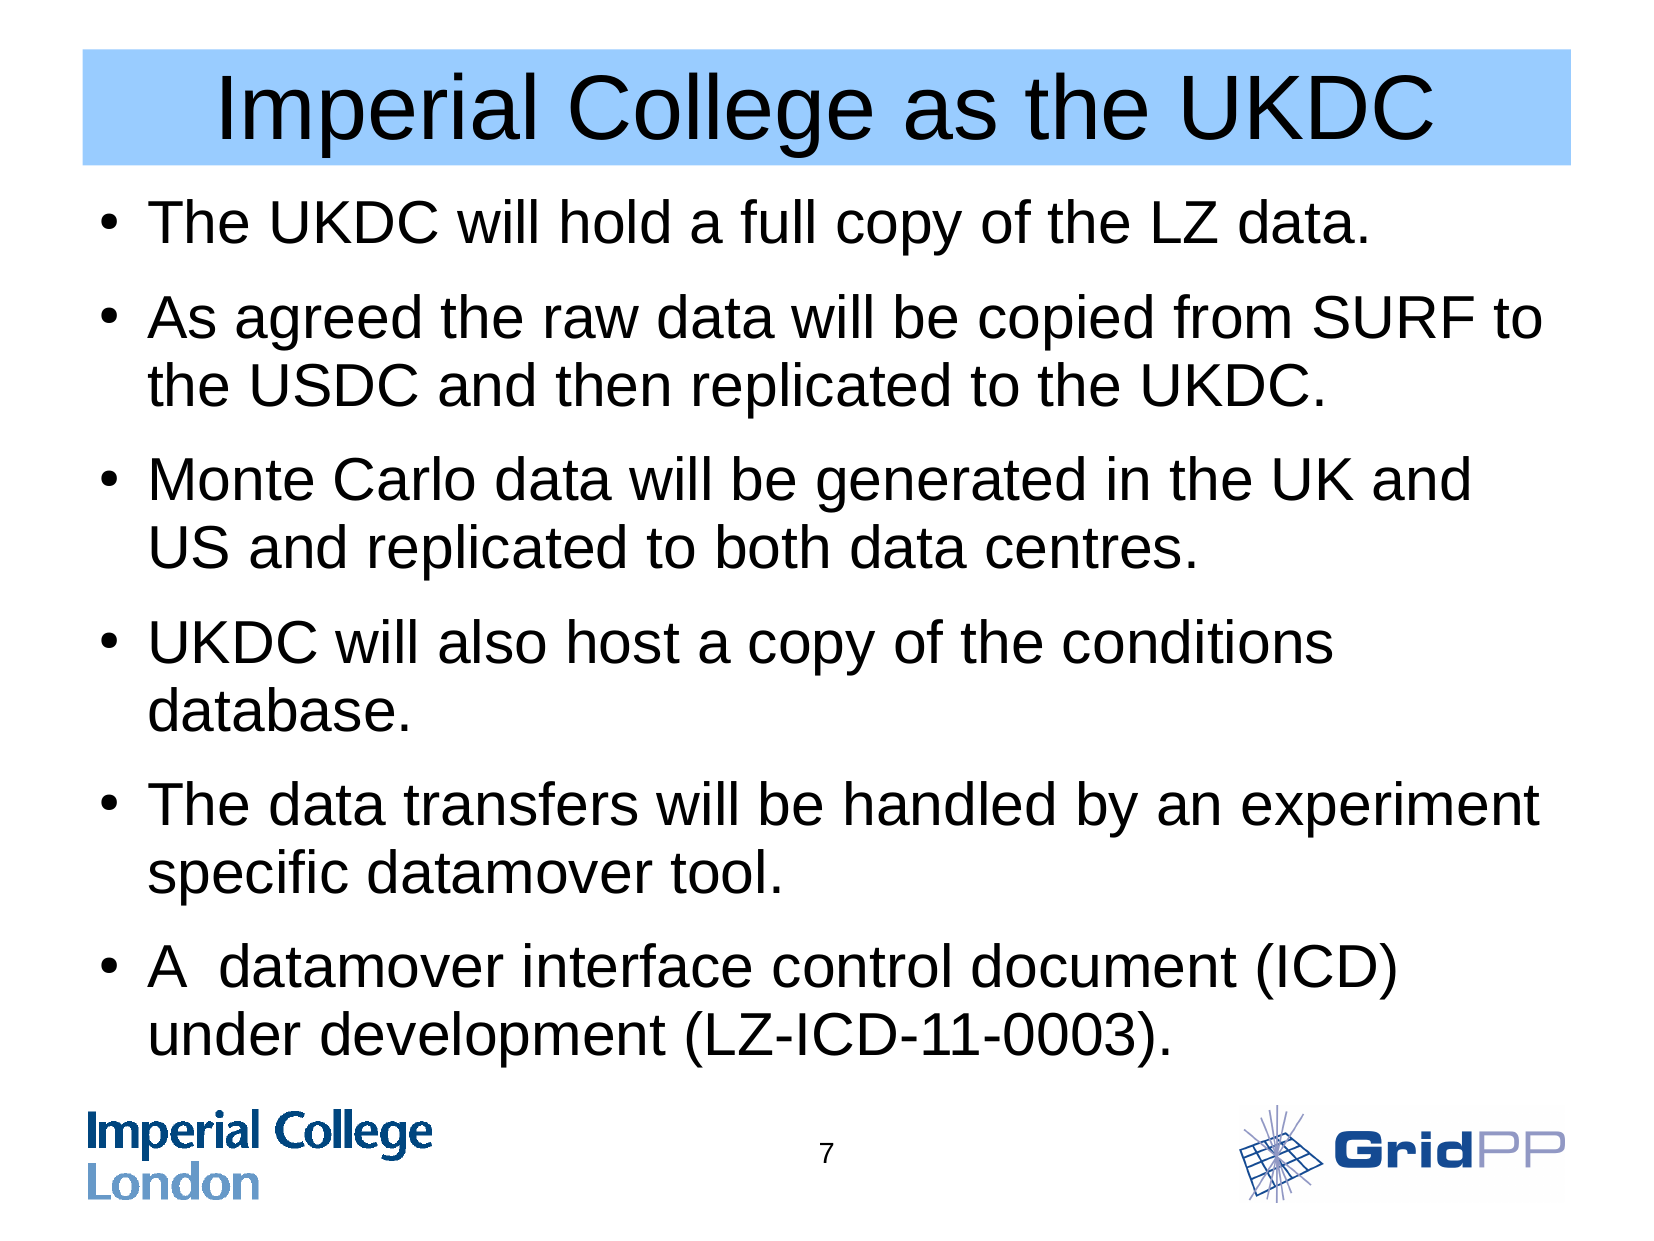

# Imperial College as the UKDC
The UKDC will hold a full copy of the LZ data.
As agreed the raw data will be copied from SURF to the USDC and then replicated to the UKDC.
Monte Carlo data will be generated in the UK and US and replicated to both data centres.
UKDC will also host a copy of the conditions database.
The data transfers will be handled by an experiment specific datamover tool.
A datamover interface control document (ICD) under development (LZ-ICD-11-0003).